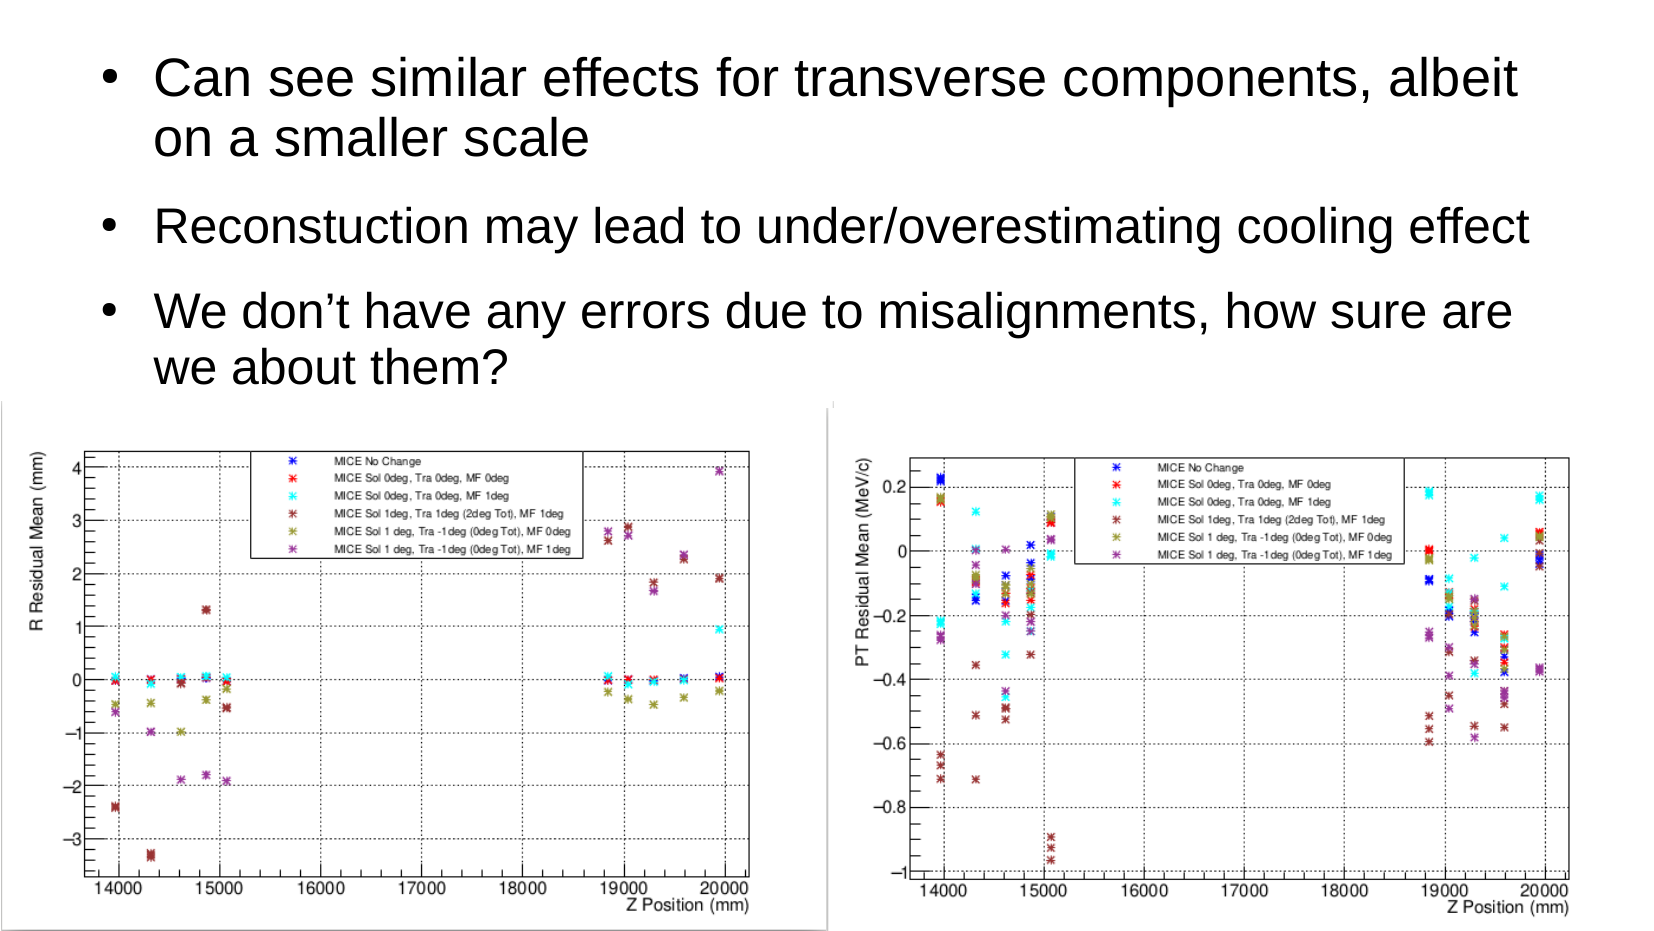

# Can see similar effects for transverse components, albeit on a smaller scale
Reconstuction may lead to under/overestimating cooling effect
We don’t have any errors due to misalignments, how sure are we about them?